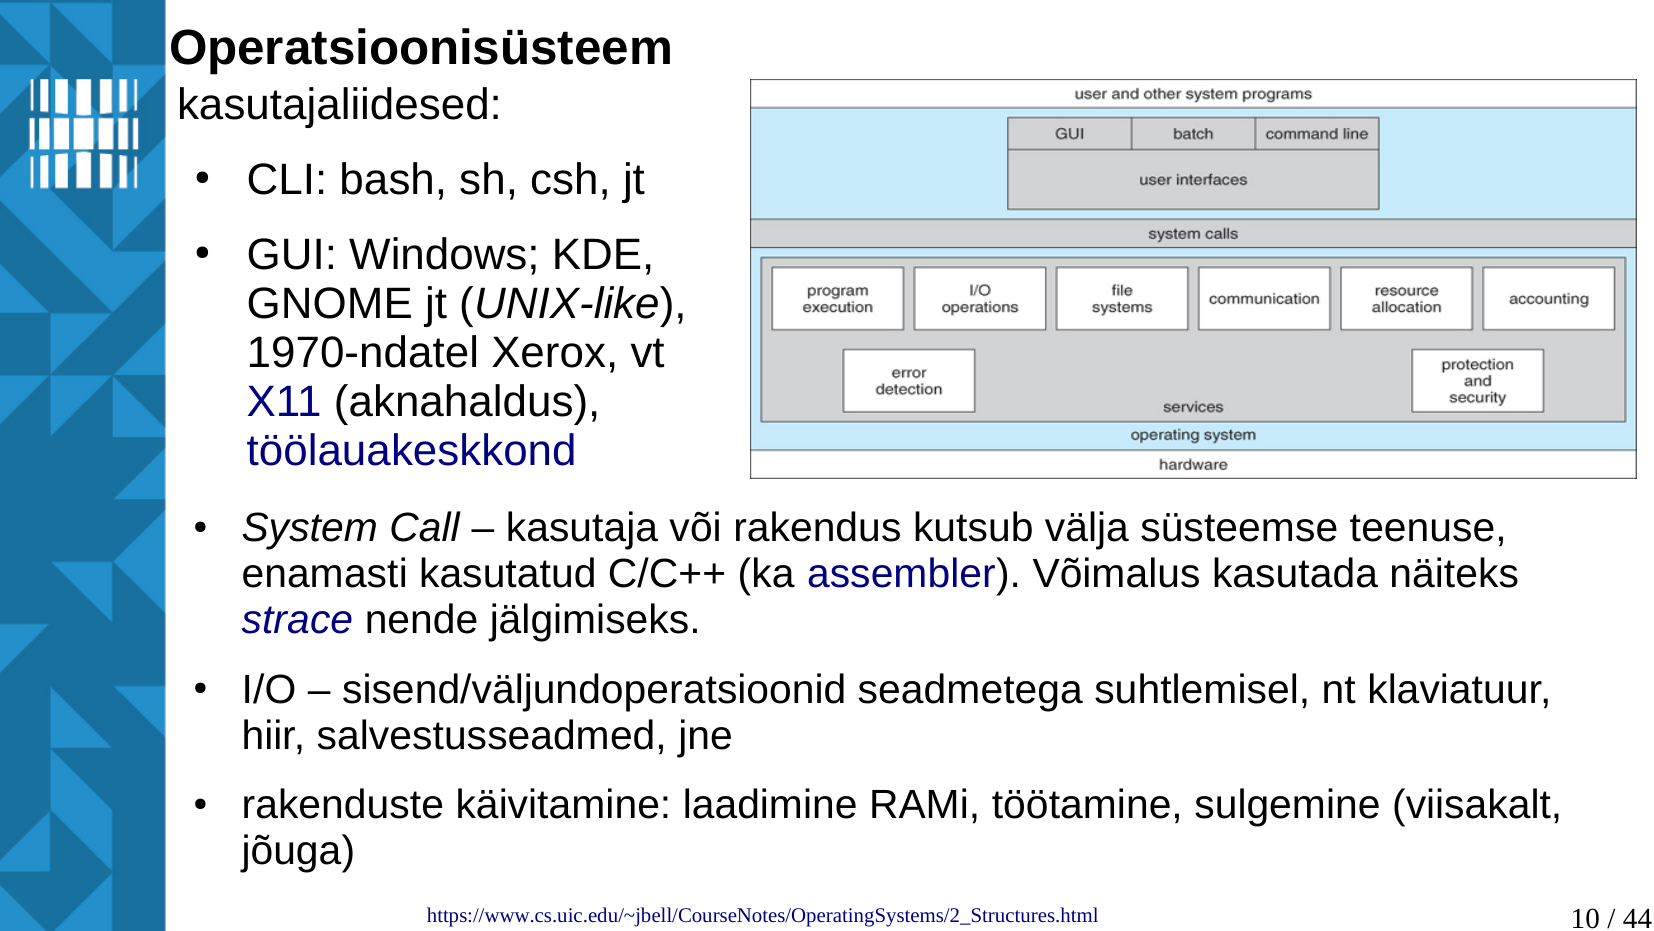

# Operatsioonisüsteem
kasutajaliidesed:
CLI: bash, sh, csh, jt
GUI: Windows; KDE, GNOME jt (UNIX-like), 1970-ndatel Xerox, vt X11 (aknahaldus), töölauakeskkond
System Call – kasutaja või rakendus kutsub välja süsteemse teenuse, enamasti kasutatud C/C++ (ka assembler). Võimalus kasutada näiteks strace nende jälgimiseks.
I/O – sisend/väljundoperatsioonid seadmetega suhtlemisel, nt klaviatuur, hiir, salvestusseadmed, jne
rakenduste käivitamine: laadimine RAMi, töötamine, sulgemine (viisakalt, jõuga)
10
https://www.cs.uic.edu/~jbell/CourseNotes/OperatingSystems/2_Structures.html